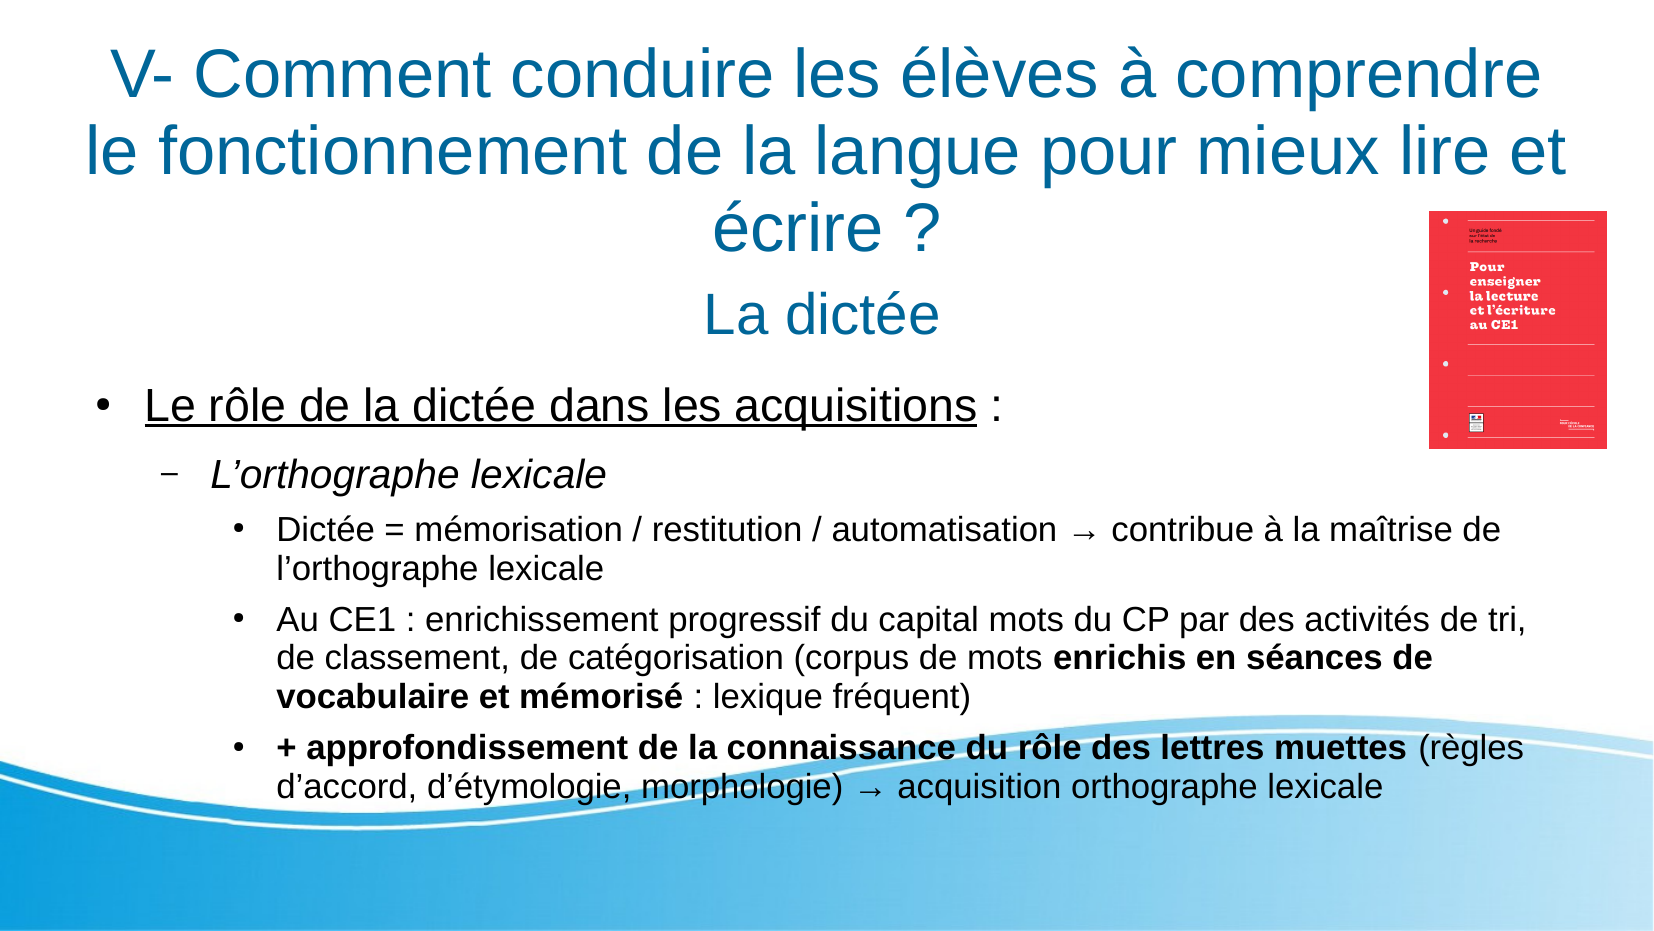

# V- Comment conduire les élèves à comprendre le fonctionnement de la langue pour mieux lire et écrire ?
La dictée
Le rôle de la dictée dans les acquisitions :
L’orthographe lexicale
Dictée = mémorisation / restitution / automatisation → contribue à la maîtrise de l’orthographe lexicale
Au CE1 : enrichissement progressif du capital mots du CP par des activités de tri, de classement, de catégorisation (corpus de mots enrichis en séances de vocabulaire et mémorisé : lexique fréquent)
+ approfondissement de la connaissance du rôle des lettres muettes (règles d’accord, d’étymologie, morphologie) → acquisition orthographe lexicale